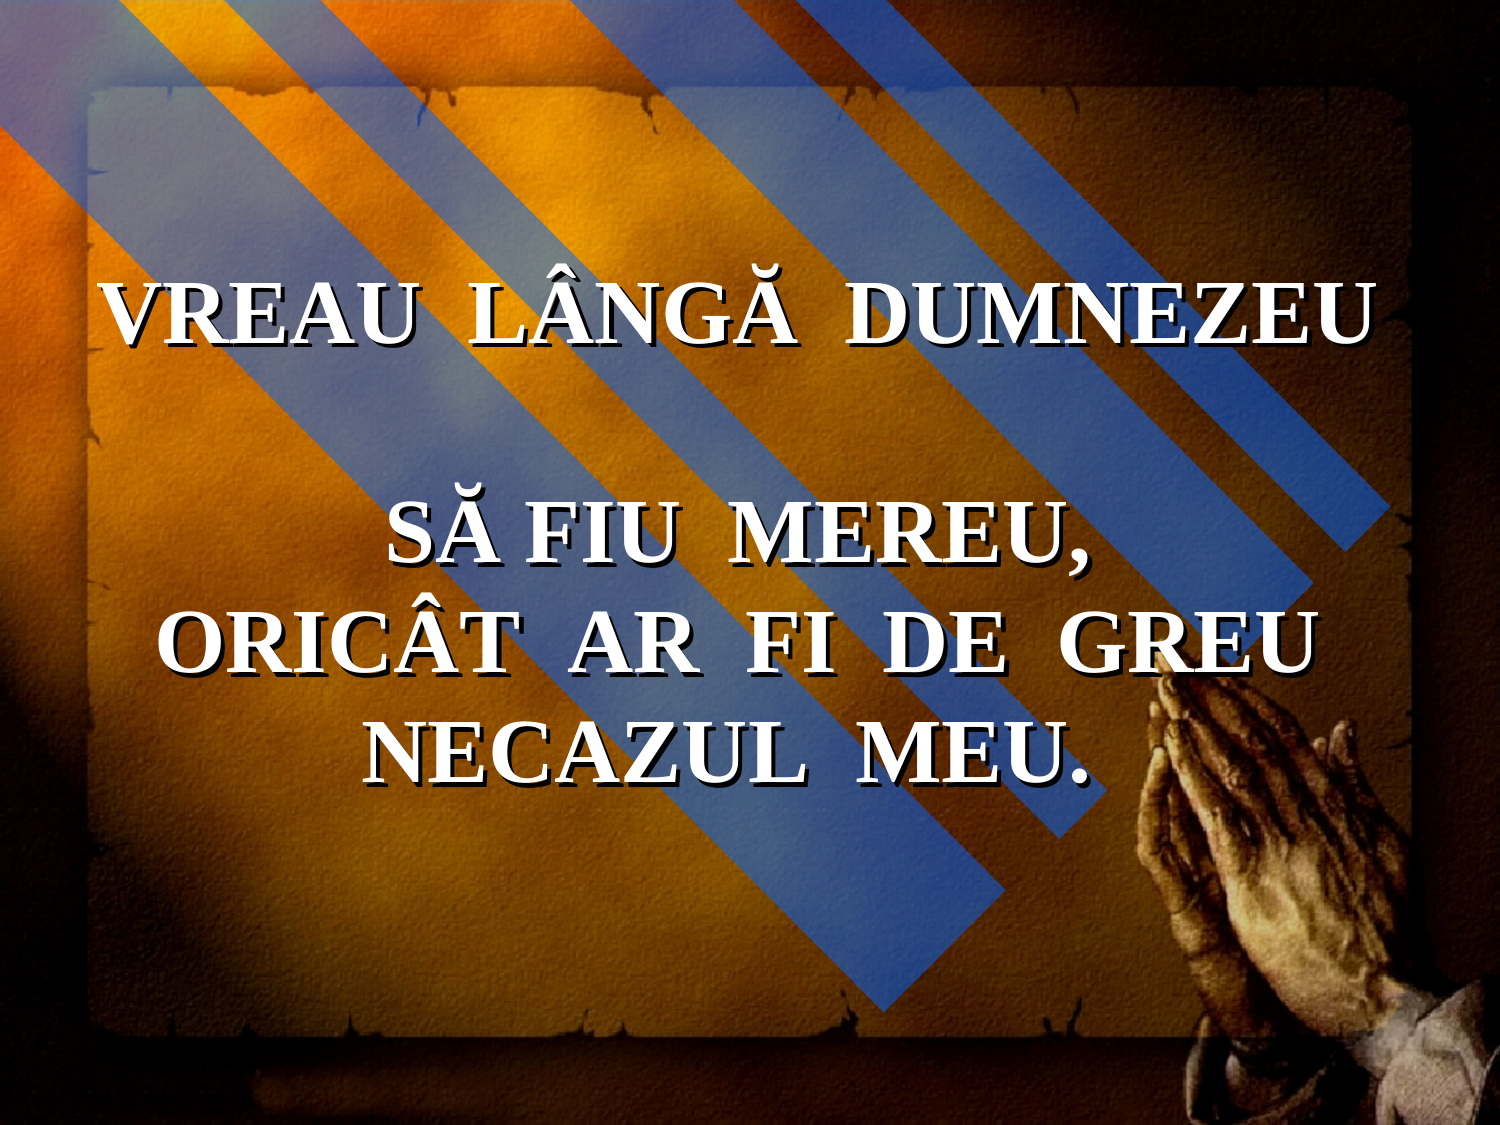

# VREAU LÂNGĂ DUMNEZEU SĂ FIU MEREU, ORICÂT AR FI DE GREU NECAZUL MEU.